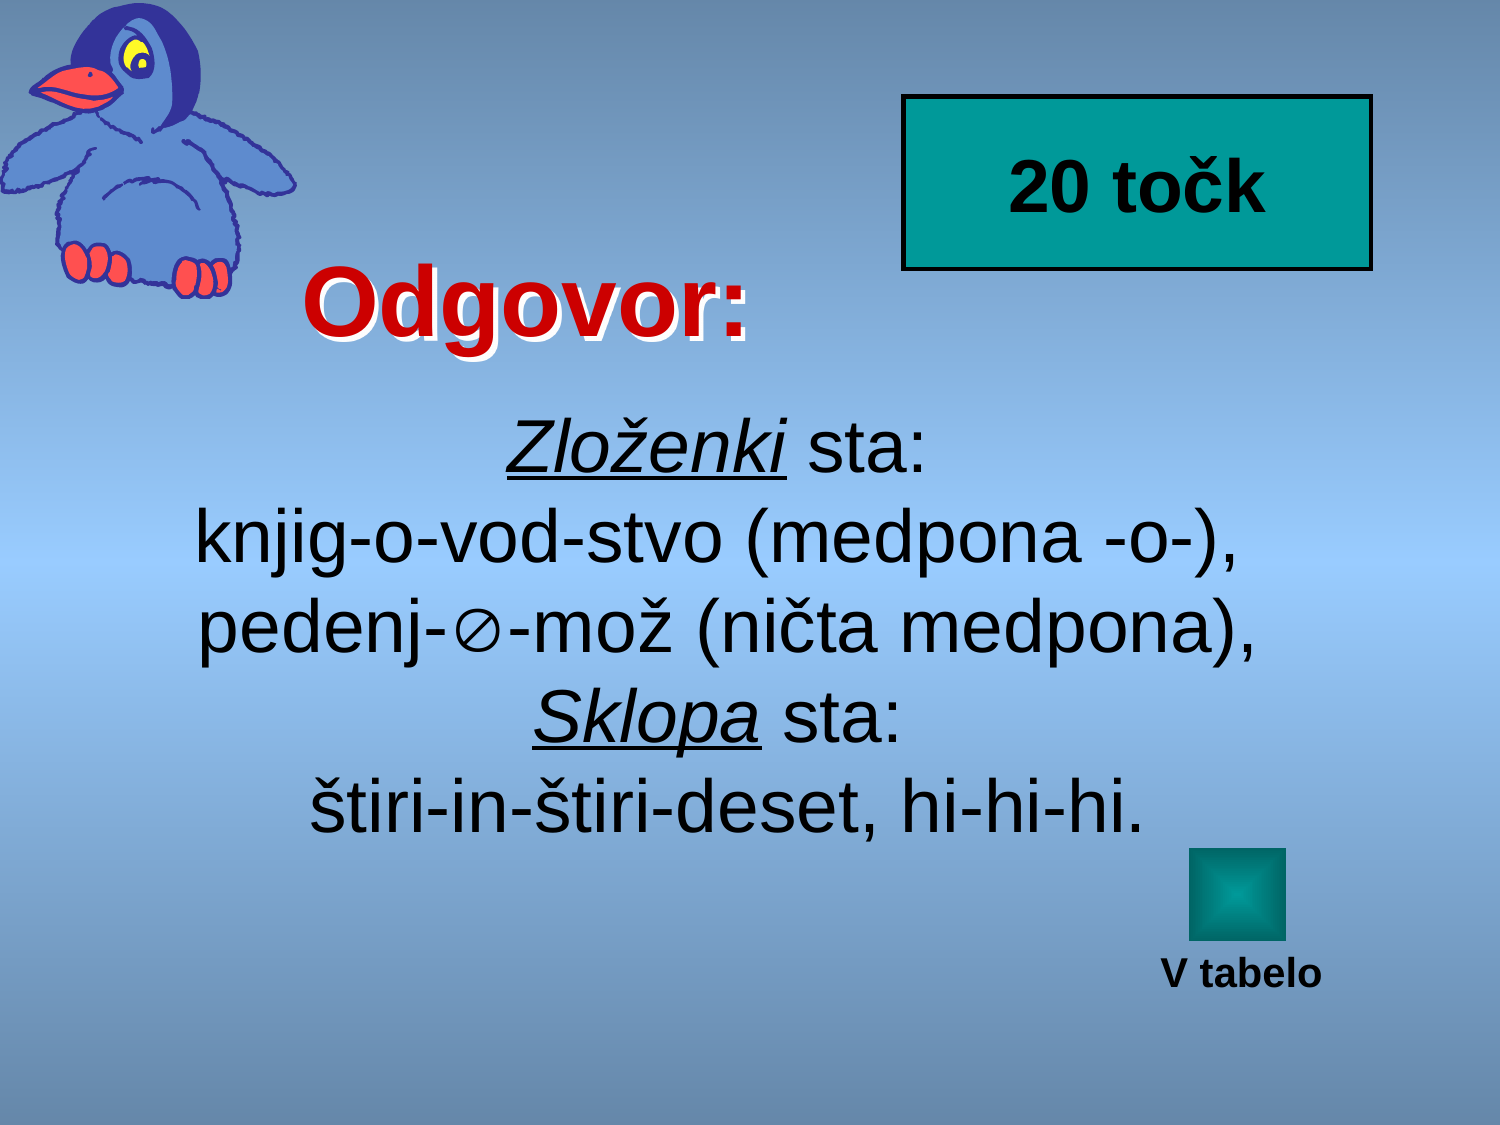

20 točk
# Odgovor:
Zloženki sta:
knjig-o-vod-stvo (medpona -o-),
pedenj--mož (ničta medpona),
Sklopa sta:
štiri-in-štiri-deset, hi-hi-hi.
V tabelo